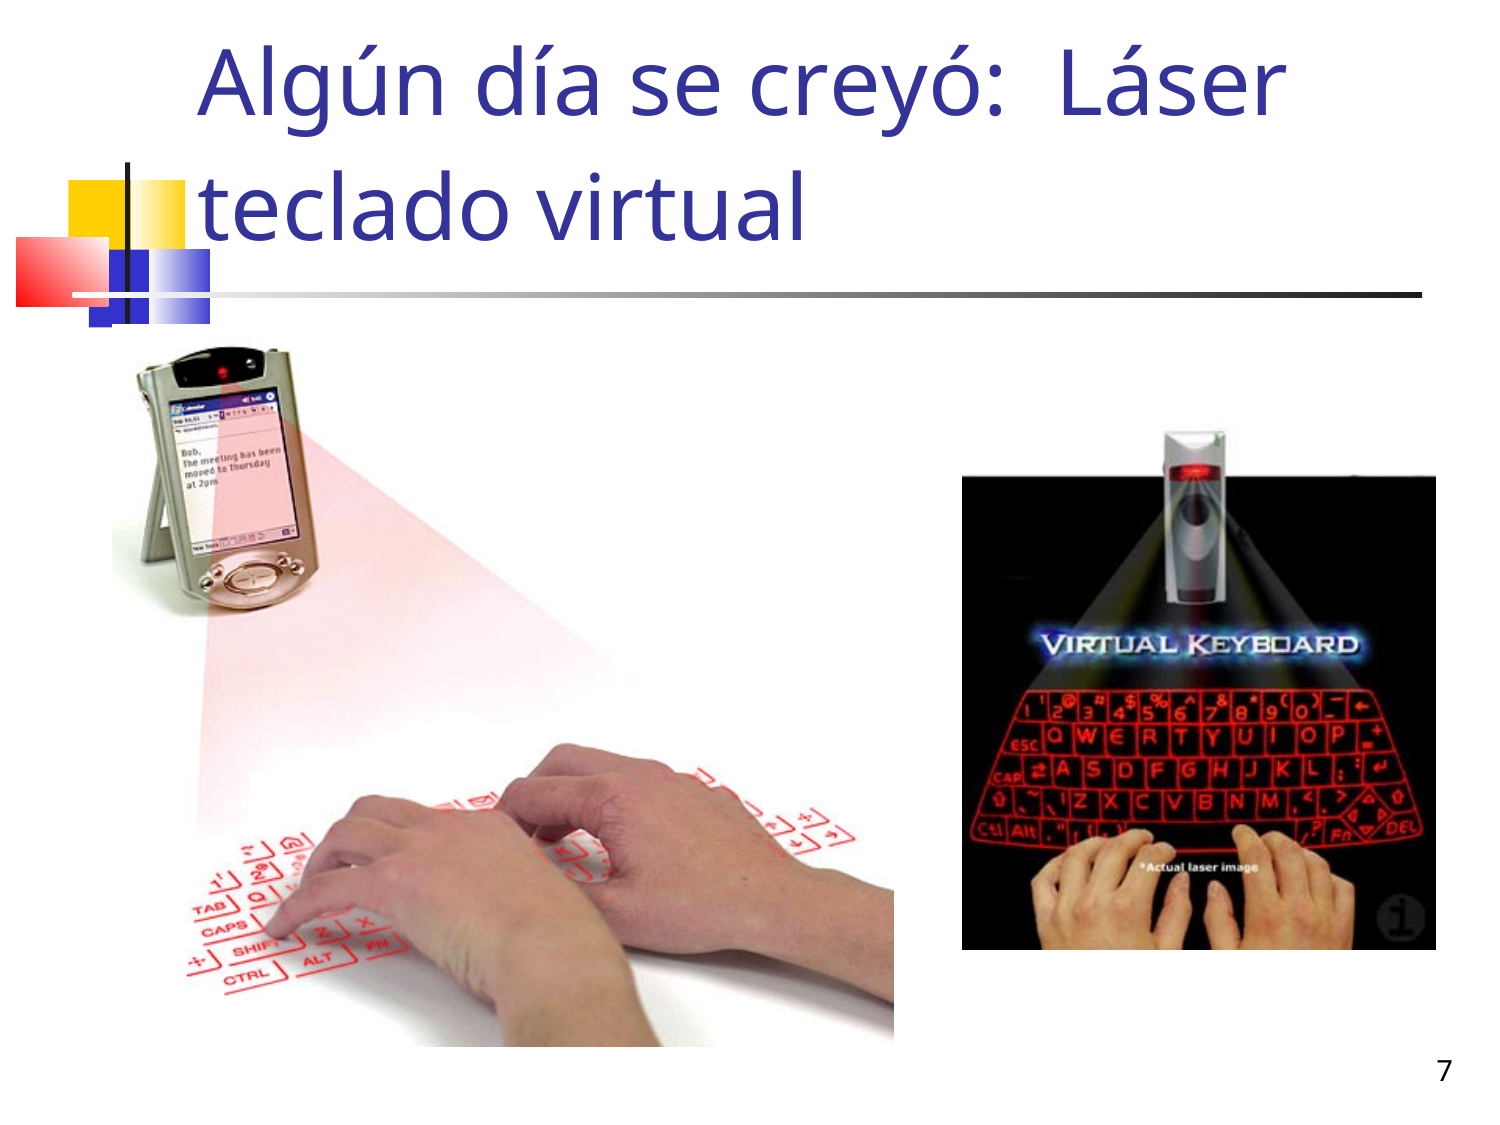

# Algún día se creyó: Láser teclado virtual